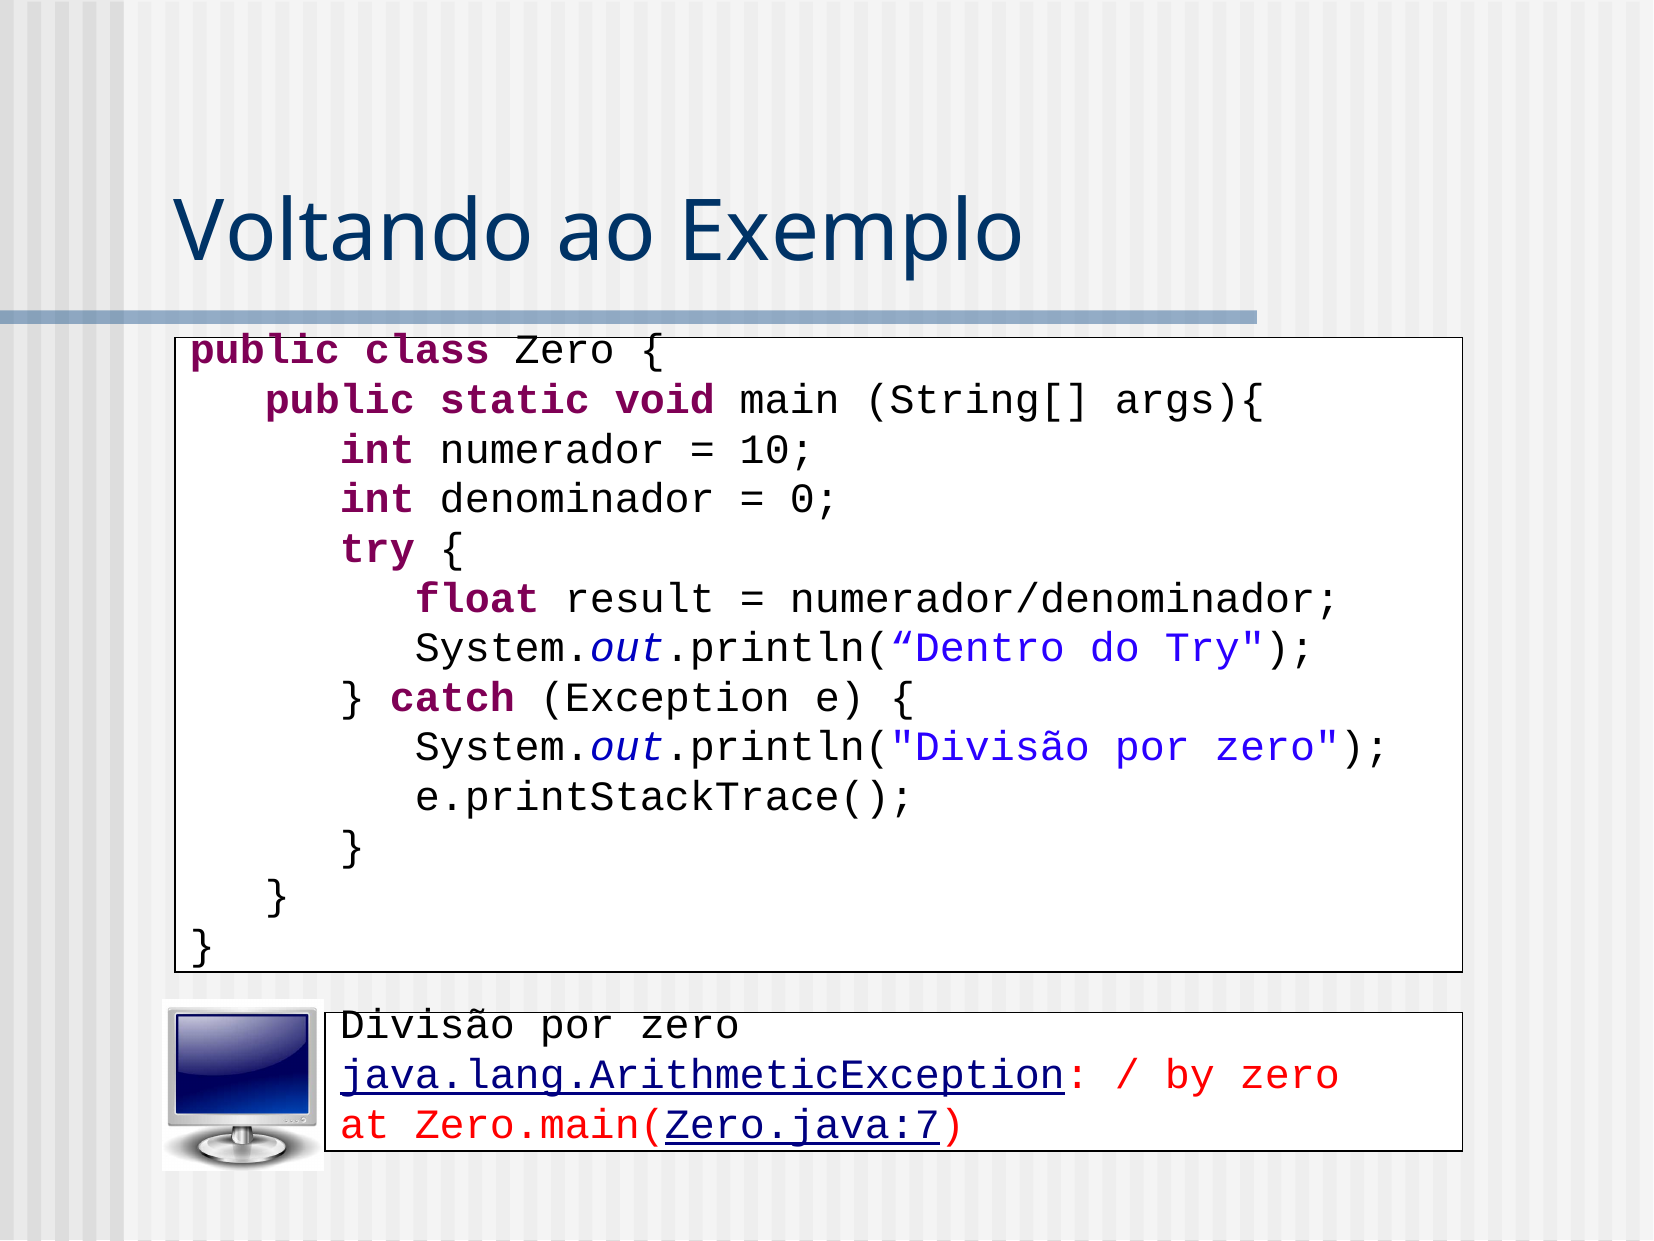

# Voltando ao Exemplo
public class Zero {
 public static void main (String[] args){
 int numerador = 10;
 int denominador = 0;
 try {
 float result = numerador/denominador;
 System.out.println(“Dentro do Try");
 } catch (Exception e) {
 System.out.println("Divisão por zero");
 e.printStackTrace();
 }
 }
}
Divisão por zero
java.lang.ArithmeticException: / by zero
at Zero.main(Zero.java:7)